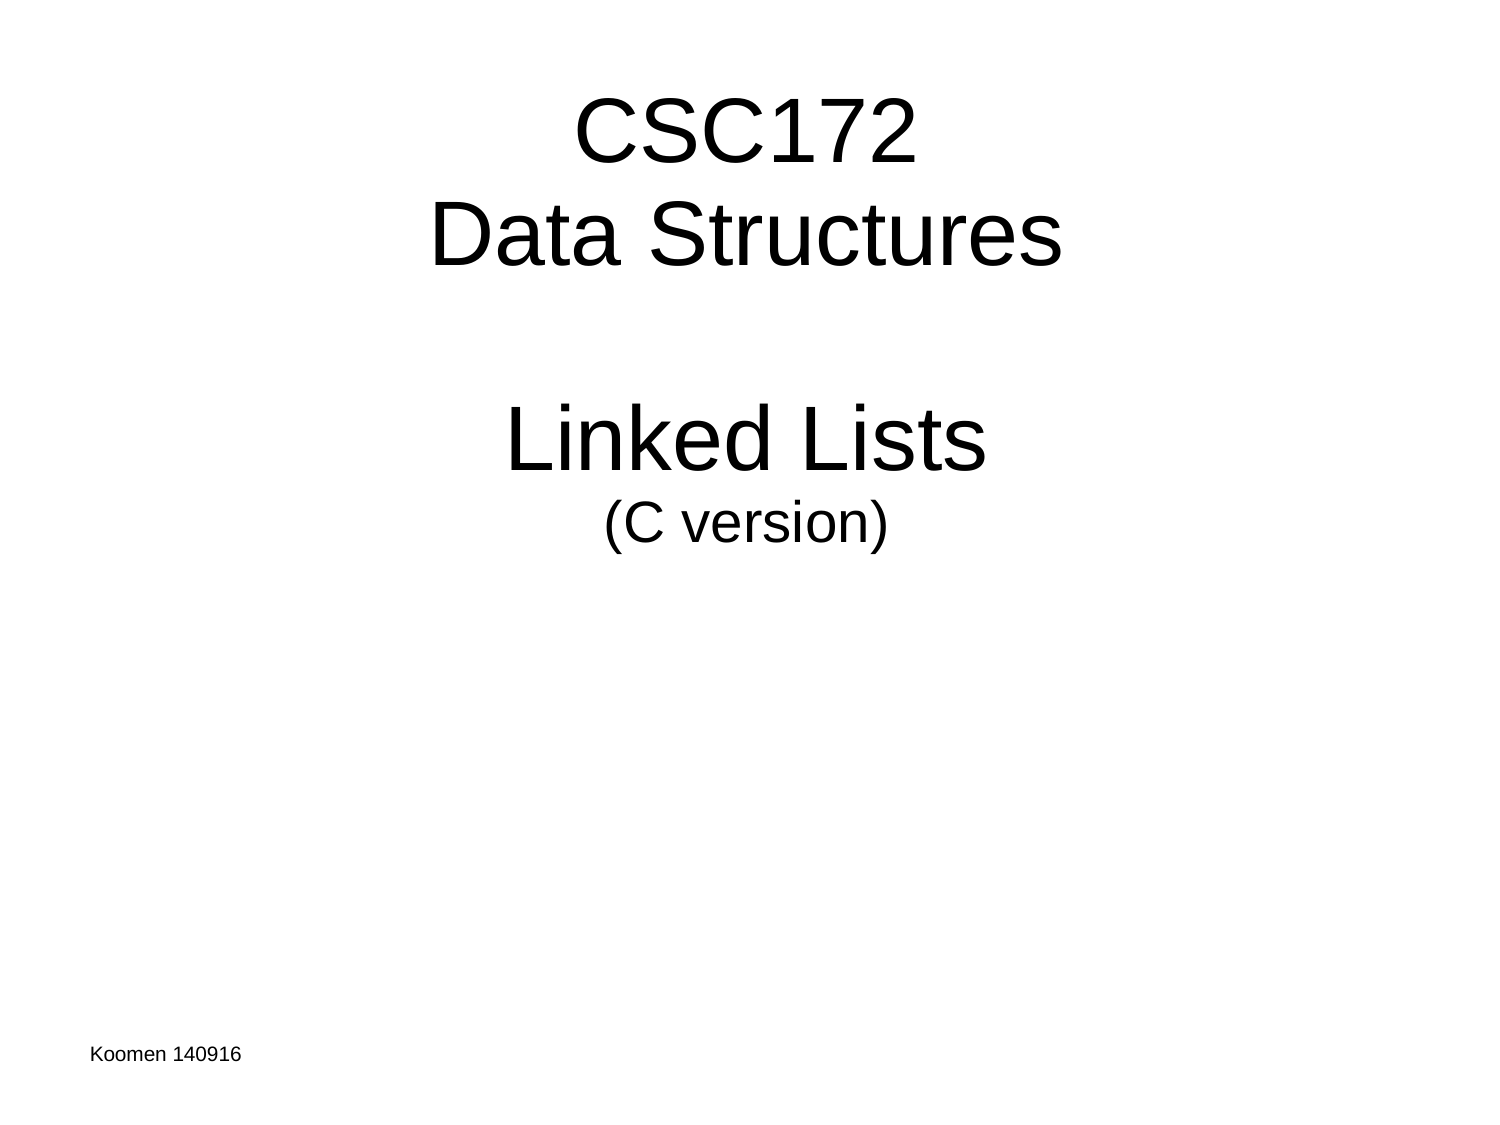

# CSC172 Data Structures Linked Lists (C version)
Koomen 140916